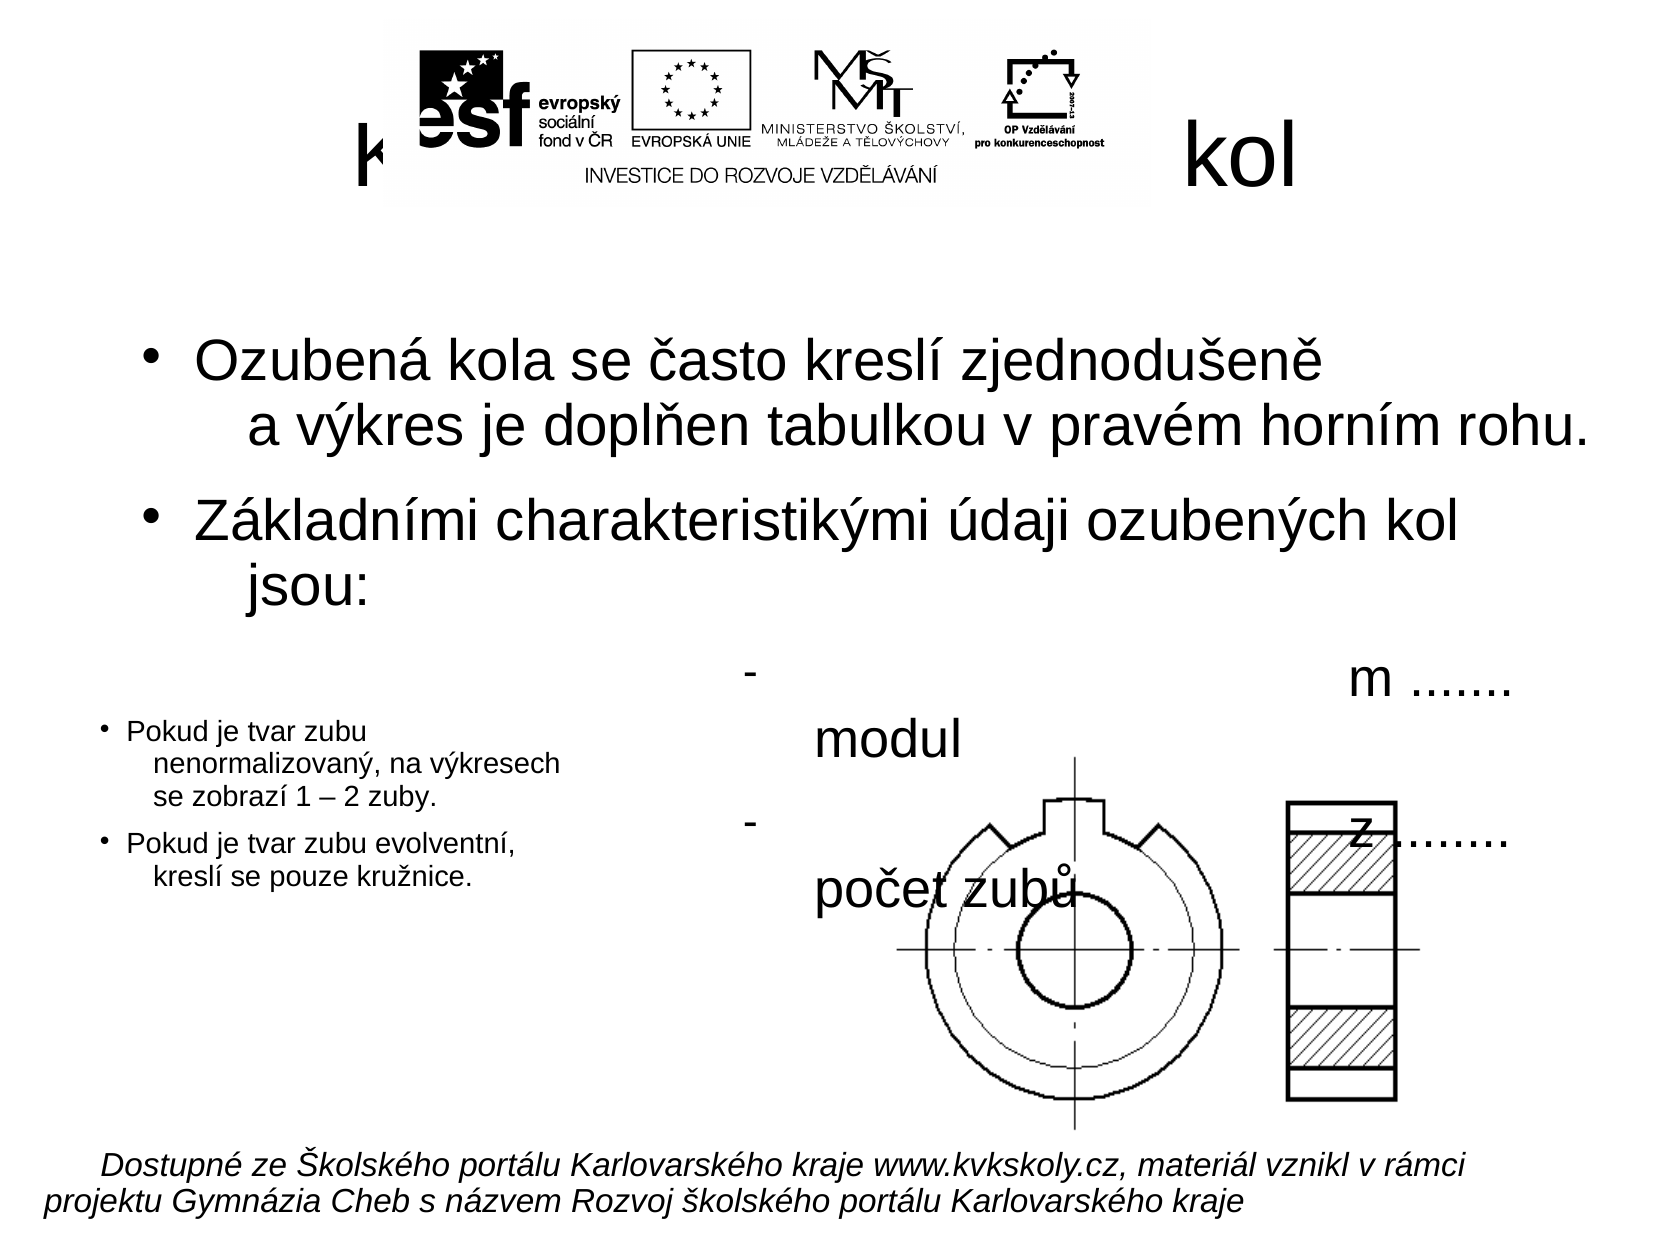

# Kreslení ozubených kol
Ozubená kola se často kreslí zjednodušeně a výkres je doplňen tabulkou v pravém horním rohu.
Základními charakteristikými údaji ozubených kol jsou:
 m ....... modul
 z ........ počet zubů
Pokud je tvar zubu nenormalizovaný, na výkresech se zobrazí 1 – 2 zuby.
Pokud je tvar zubu evolventní, kreslí se pouze kružnice.
	Dostupné ze Školského portálu Karlovarského kraje www.kvkskoly.cz, materiál vznikl v rámci projektu Gymnázia Cheb s názvem Rozvoj školského portálu Karlovarského kraje